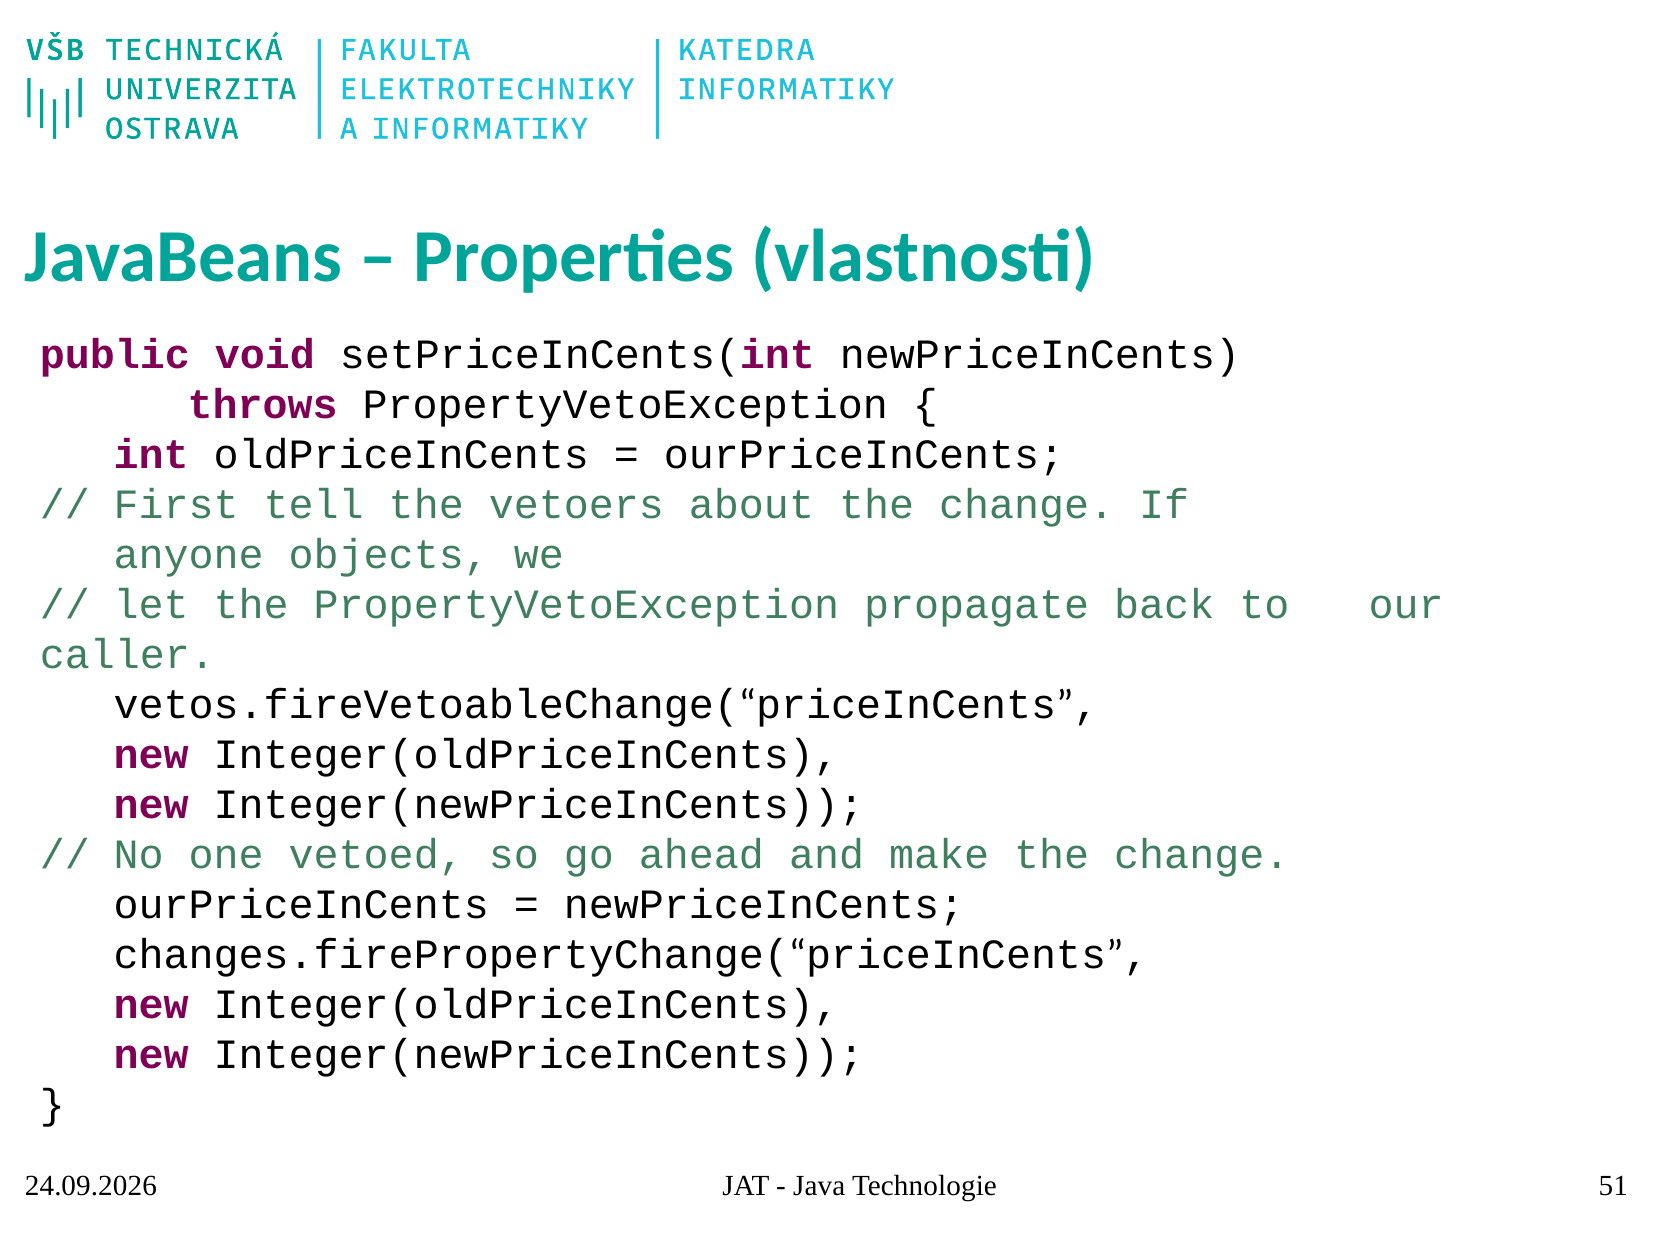

JavaBeans – Properties (vlastnosti)
# public void setPriceInCents(int newPriceInCents)
		throws PropertyVetoException {
	int oldPriceInCents = ourPriceInCents;
//	First tell the vetoers about the change. If
	anyone objects, we
//	let the PropertyVetoException propagate back to 	our caller.
	vetos.fireVetoableChange(“priceInCents”,
	new Integer(oldPriceInCents),
	new Integer(newPriceInCents));
//	No one vetoed, so go ahead and make the change.
	ourPriceInCents = newPriceInCents;
	changes.firePropertyChange(“priceInCents”,
	new Integer(oldPriceInCents),
	new Integer(newPriceInCents));
}
JAT - Java Technologie
51